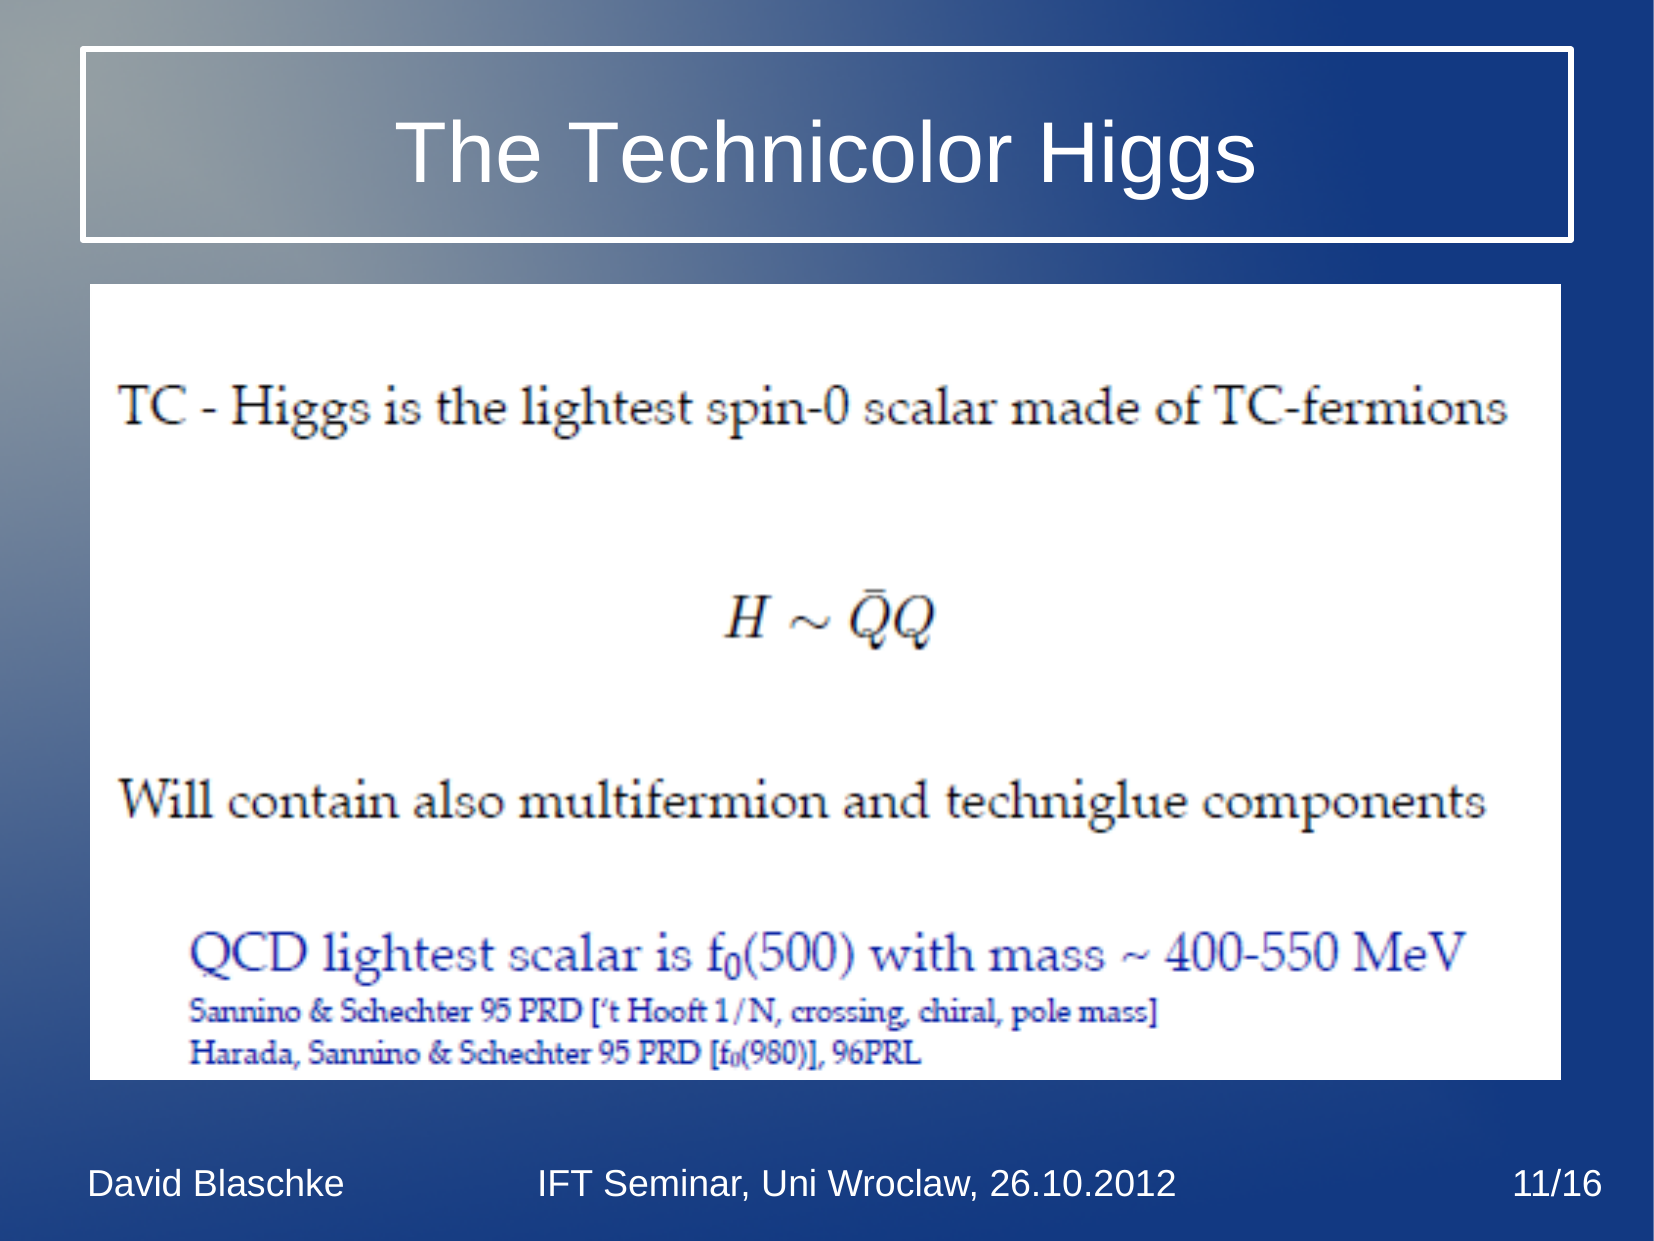

# The Technicolor Higgs
David Blaschke			IFT Seminar, Uni Wroclaw, 26.10.2012					11/16